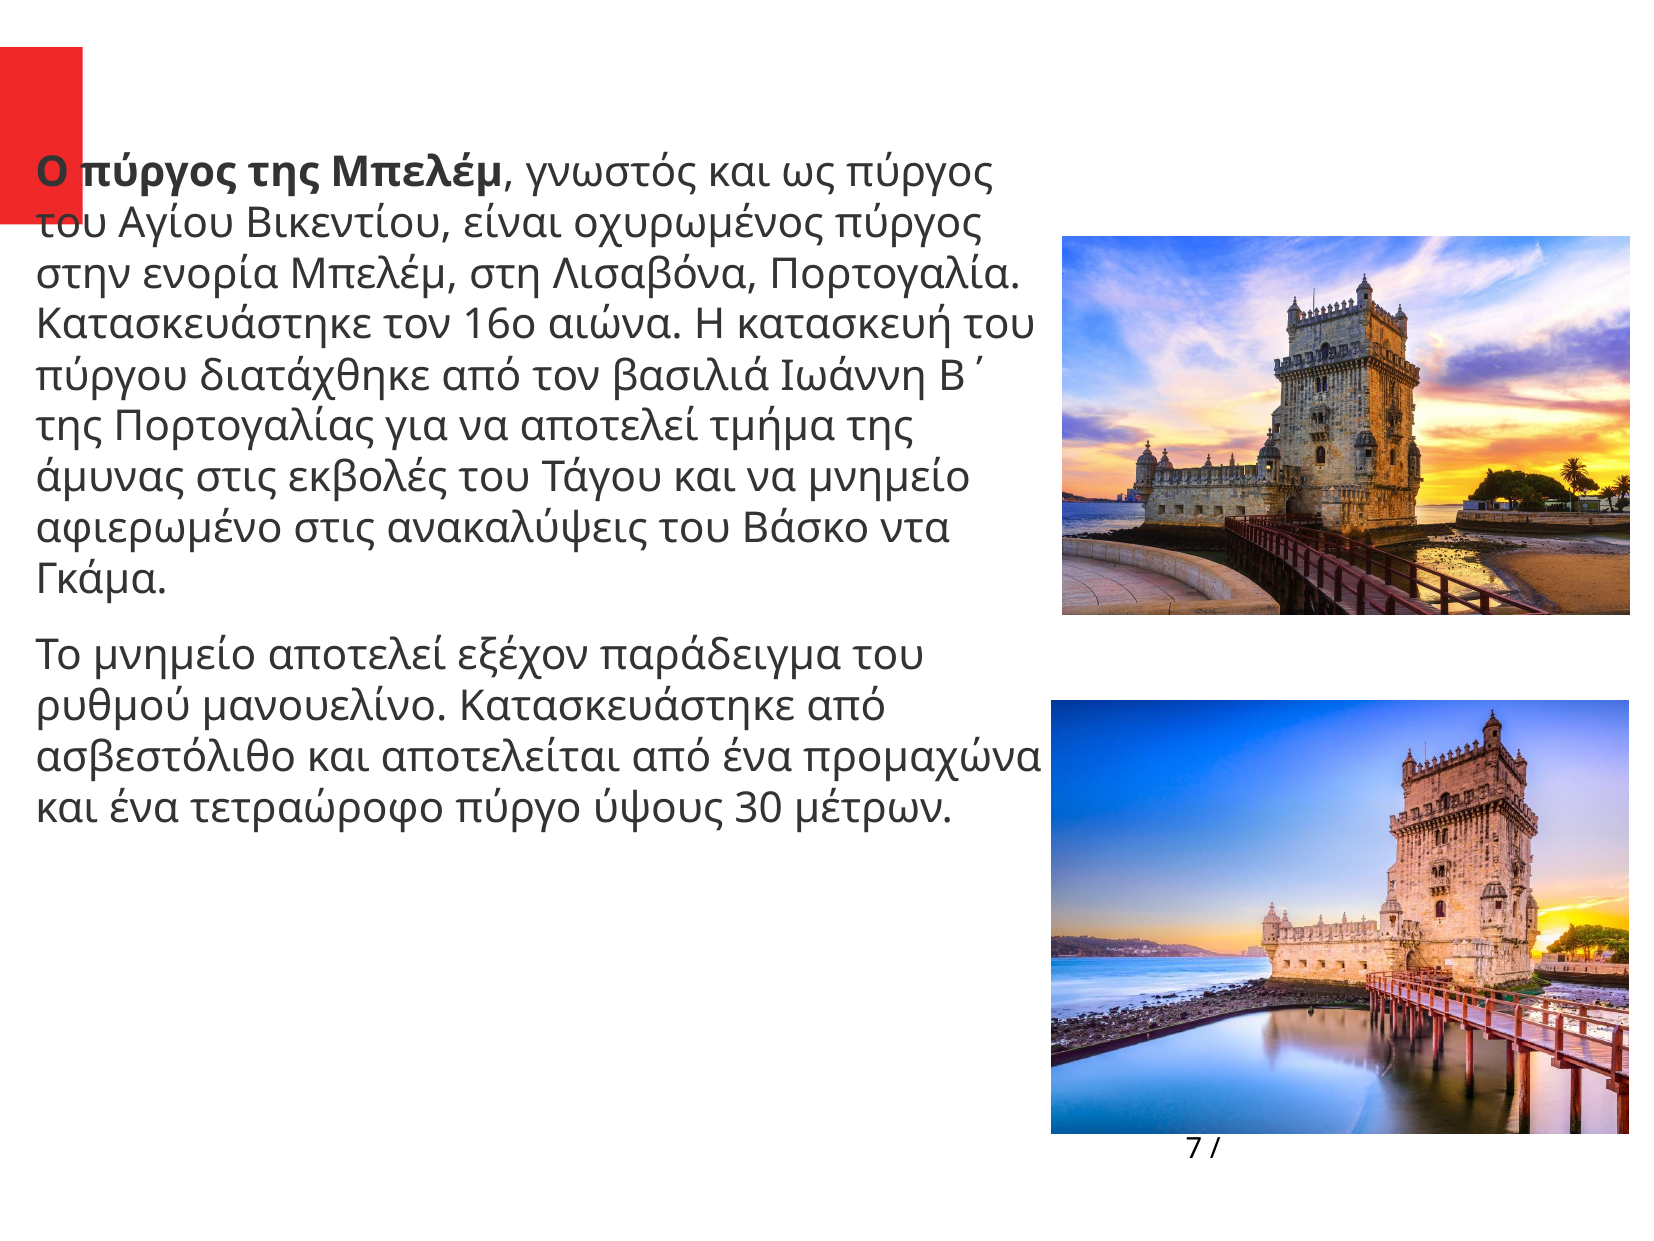

# Ο πύργος της Μπελέμ, γνωστός και ως πύργος του Αγίου Βικεντίου, είναι οχυρωμένος πύργος στην ενορία Μπελέμ, στη Λισαβόνα, Πορτογαλία. Κατασκευάστηκε τον 16ο αιώνα. Η κατασκευή του πύργου διατάχθηκε από τον βασιλιά Ιωάννη Β΄ της Πορτογαλίας για να αποτελεί τμήμα της άμυνας στις εκβολές του Τάγου και να μνημείο αφιερωμένο στις ανακαλύψεις του Βάσκο ντα Γκάμα.
Το μνημείο αποτελεί εξέχον παράδειγμα του ρυθμού μανουελίνο. Κατασκευάστηκε από ασβεστόλιθο και αποτελείται από ένα προμαχώνα και ένα τετραώροφο πύργο ύψους 30 μέτρων.